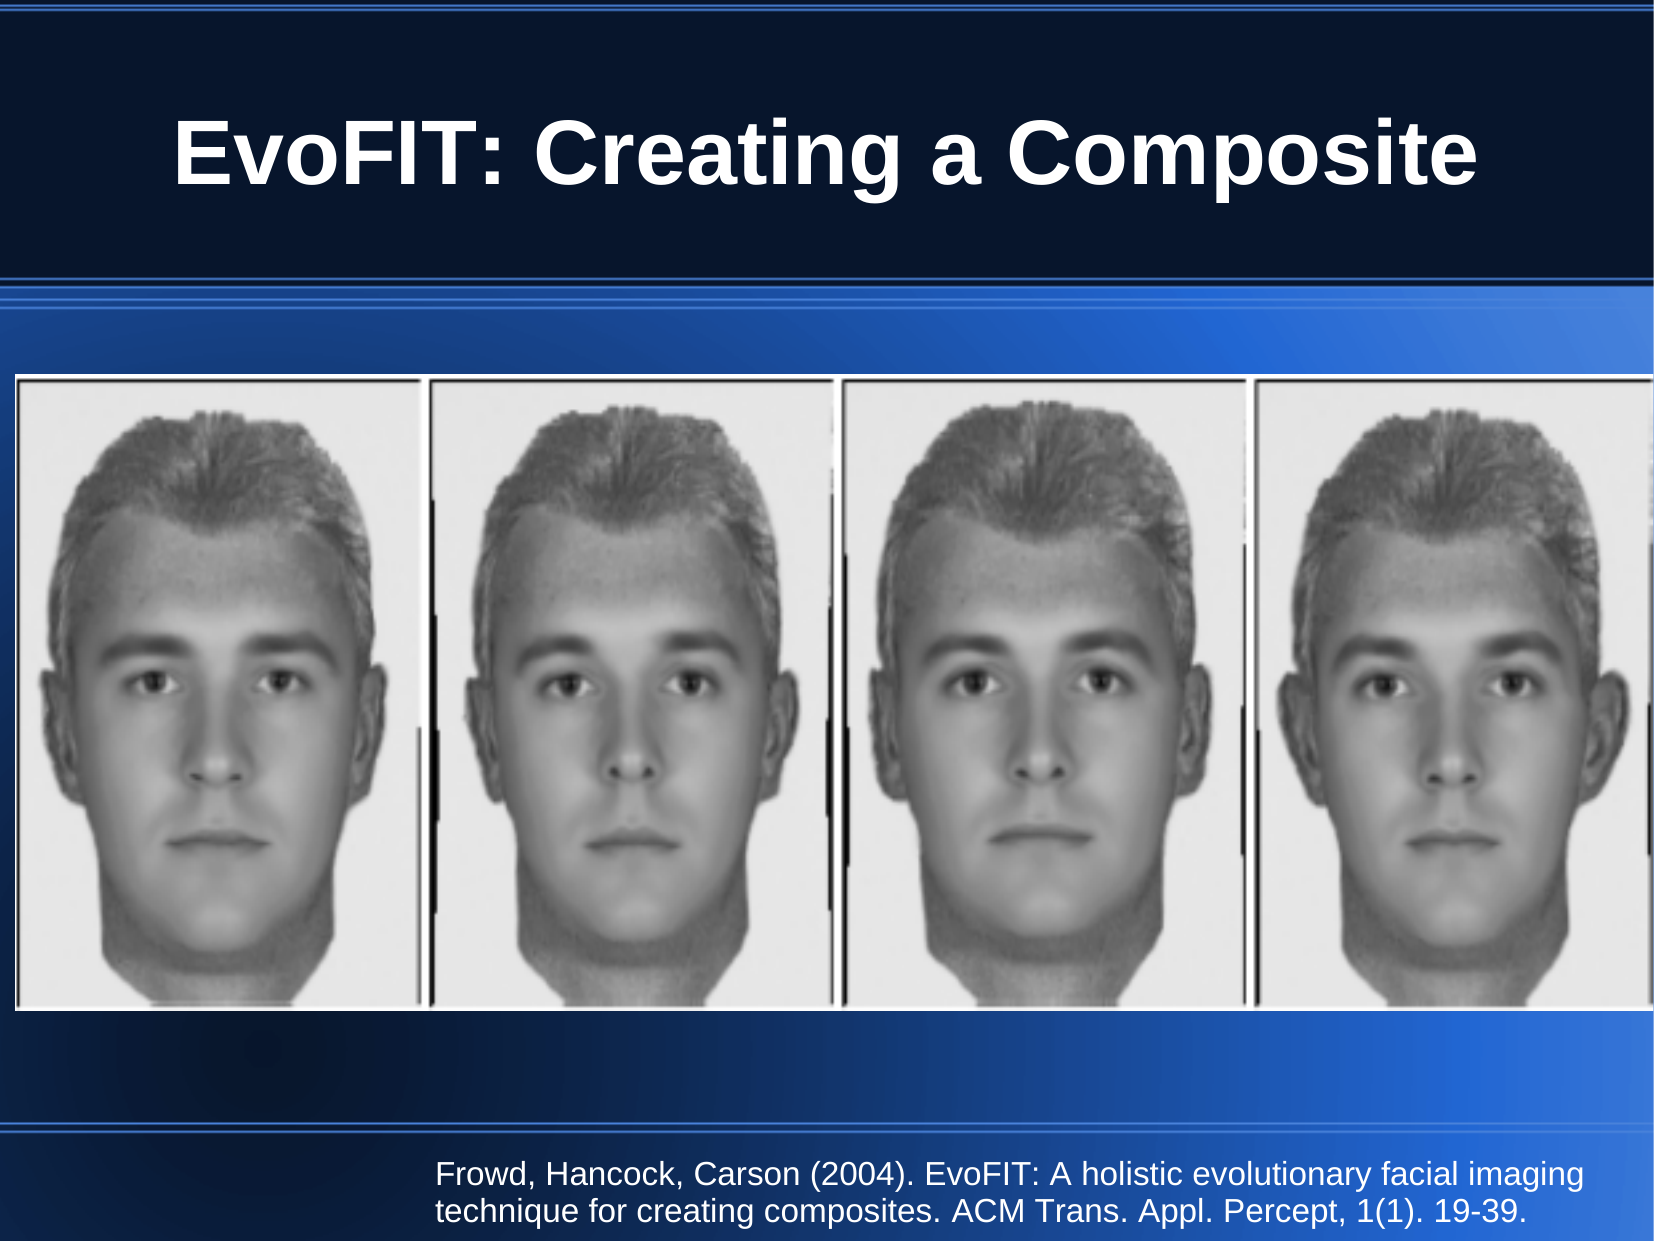

# EvoFIT: Creating a Composite
Frowd, Hancock, Carson (2004). EvoFIT: A holistic evolutionary facial imaging 	technique for creating composites. ACM Trans. Appl. Percept, 1(1). 19-39.